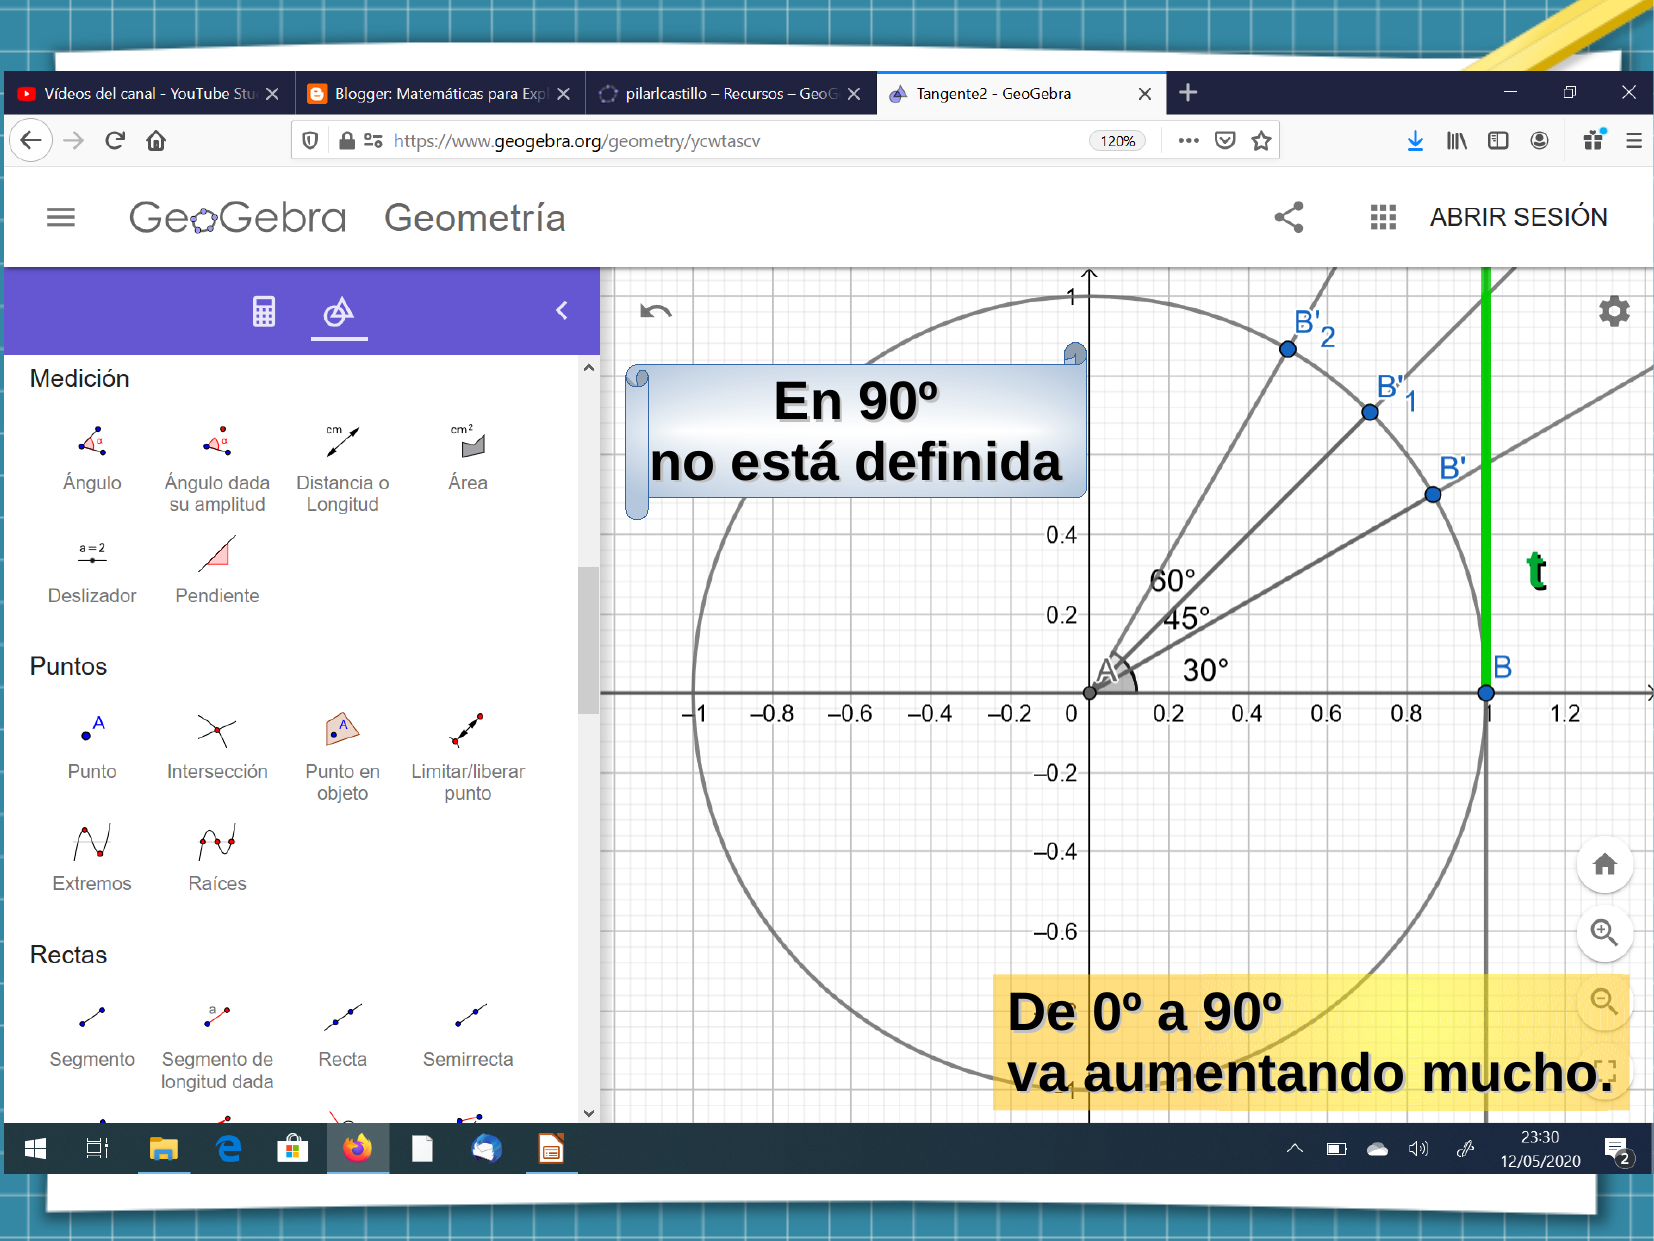

En 90º
no está definida
t
De 0º a 90º
va aumentando mucho.